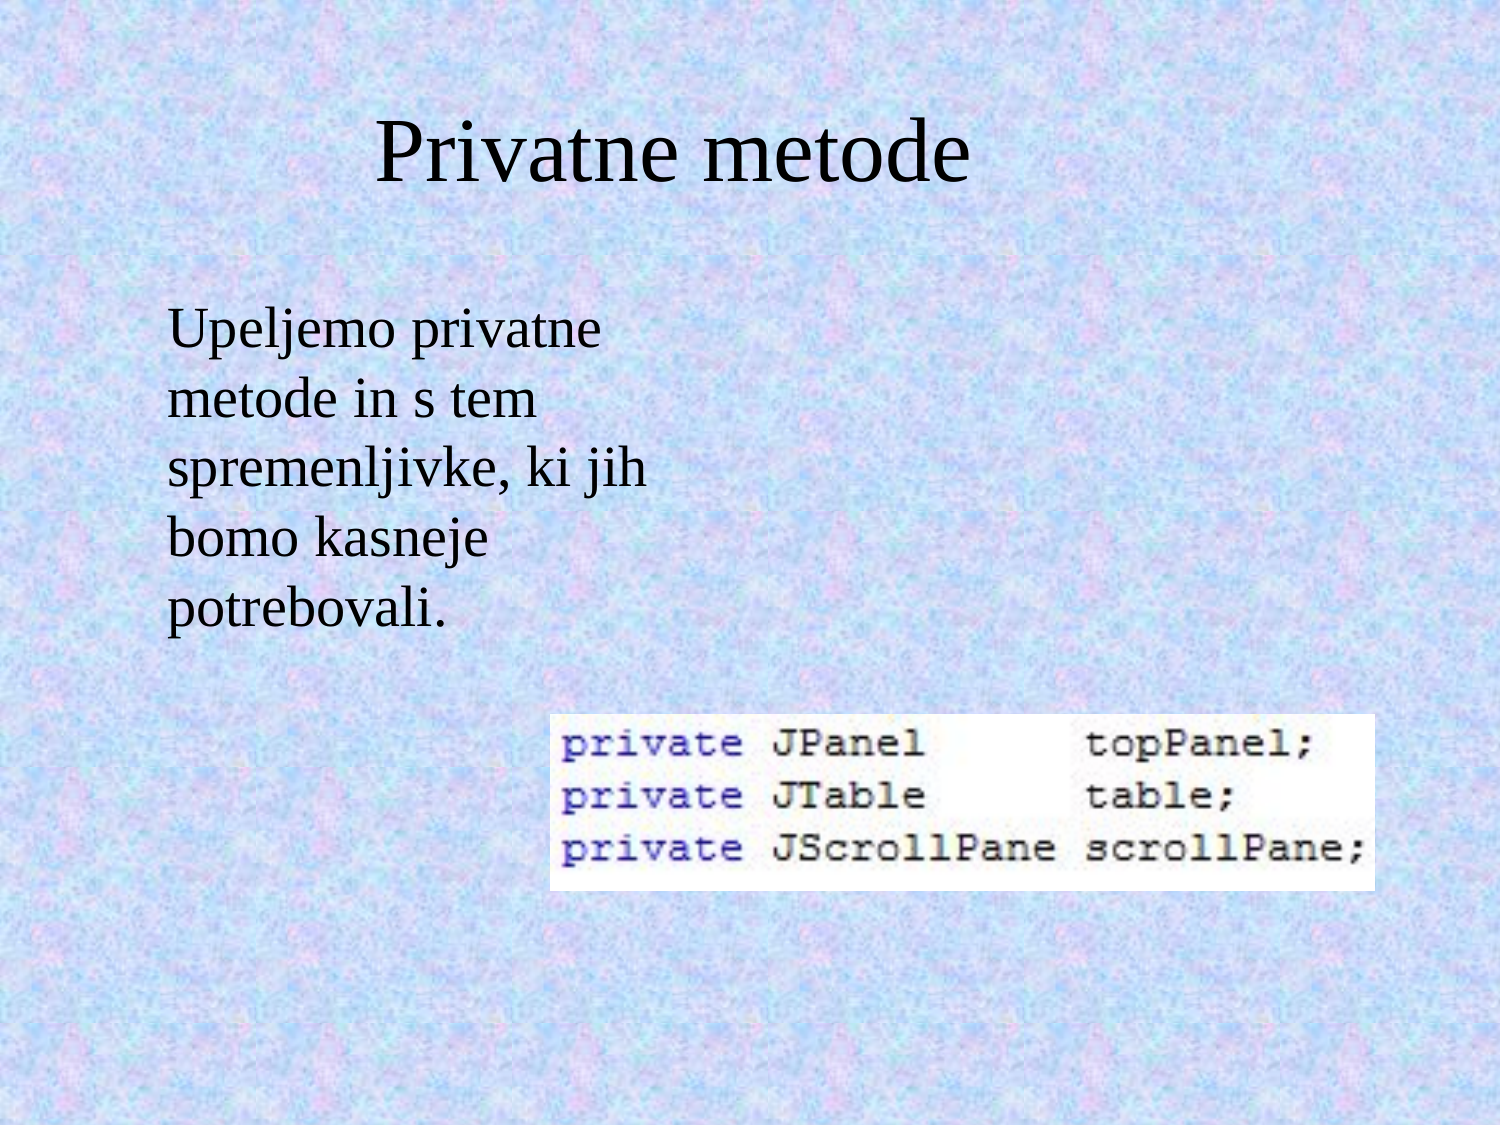

Privatne metode
Upeljemo privatne metode in s tem spremenljivke, ki jih bomo kasneje potrebovali.